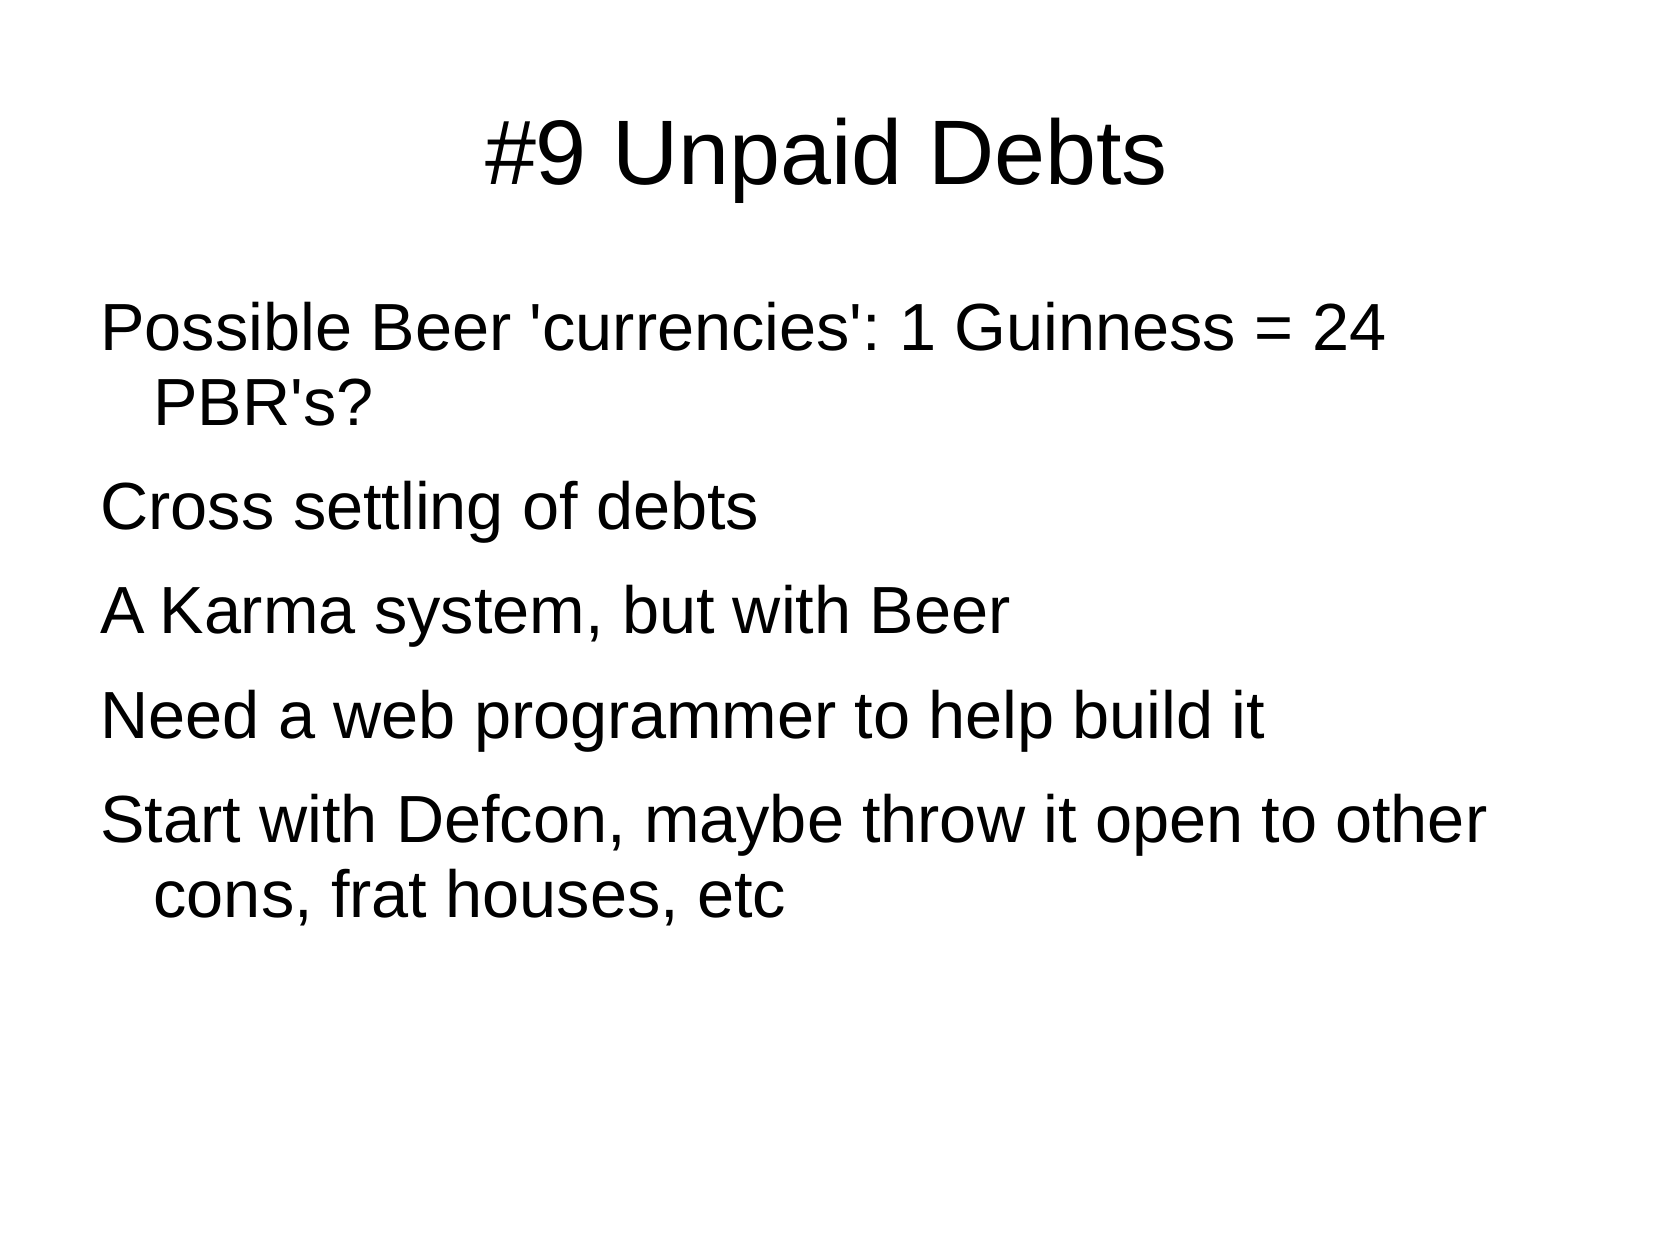

# #9 Unpaid Debts
Possible Beer 'currencies': 1 Guinness = 24 PBR's?
Cross settling of debts
A Karma system, but with Beer
Need a web programmer to help build it
Start with Defcon, maybe throw it open to other cons, frat houses, etc